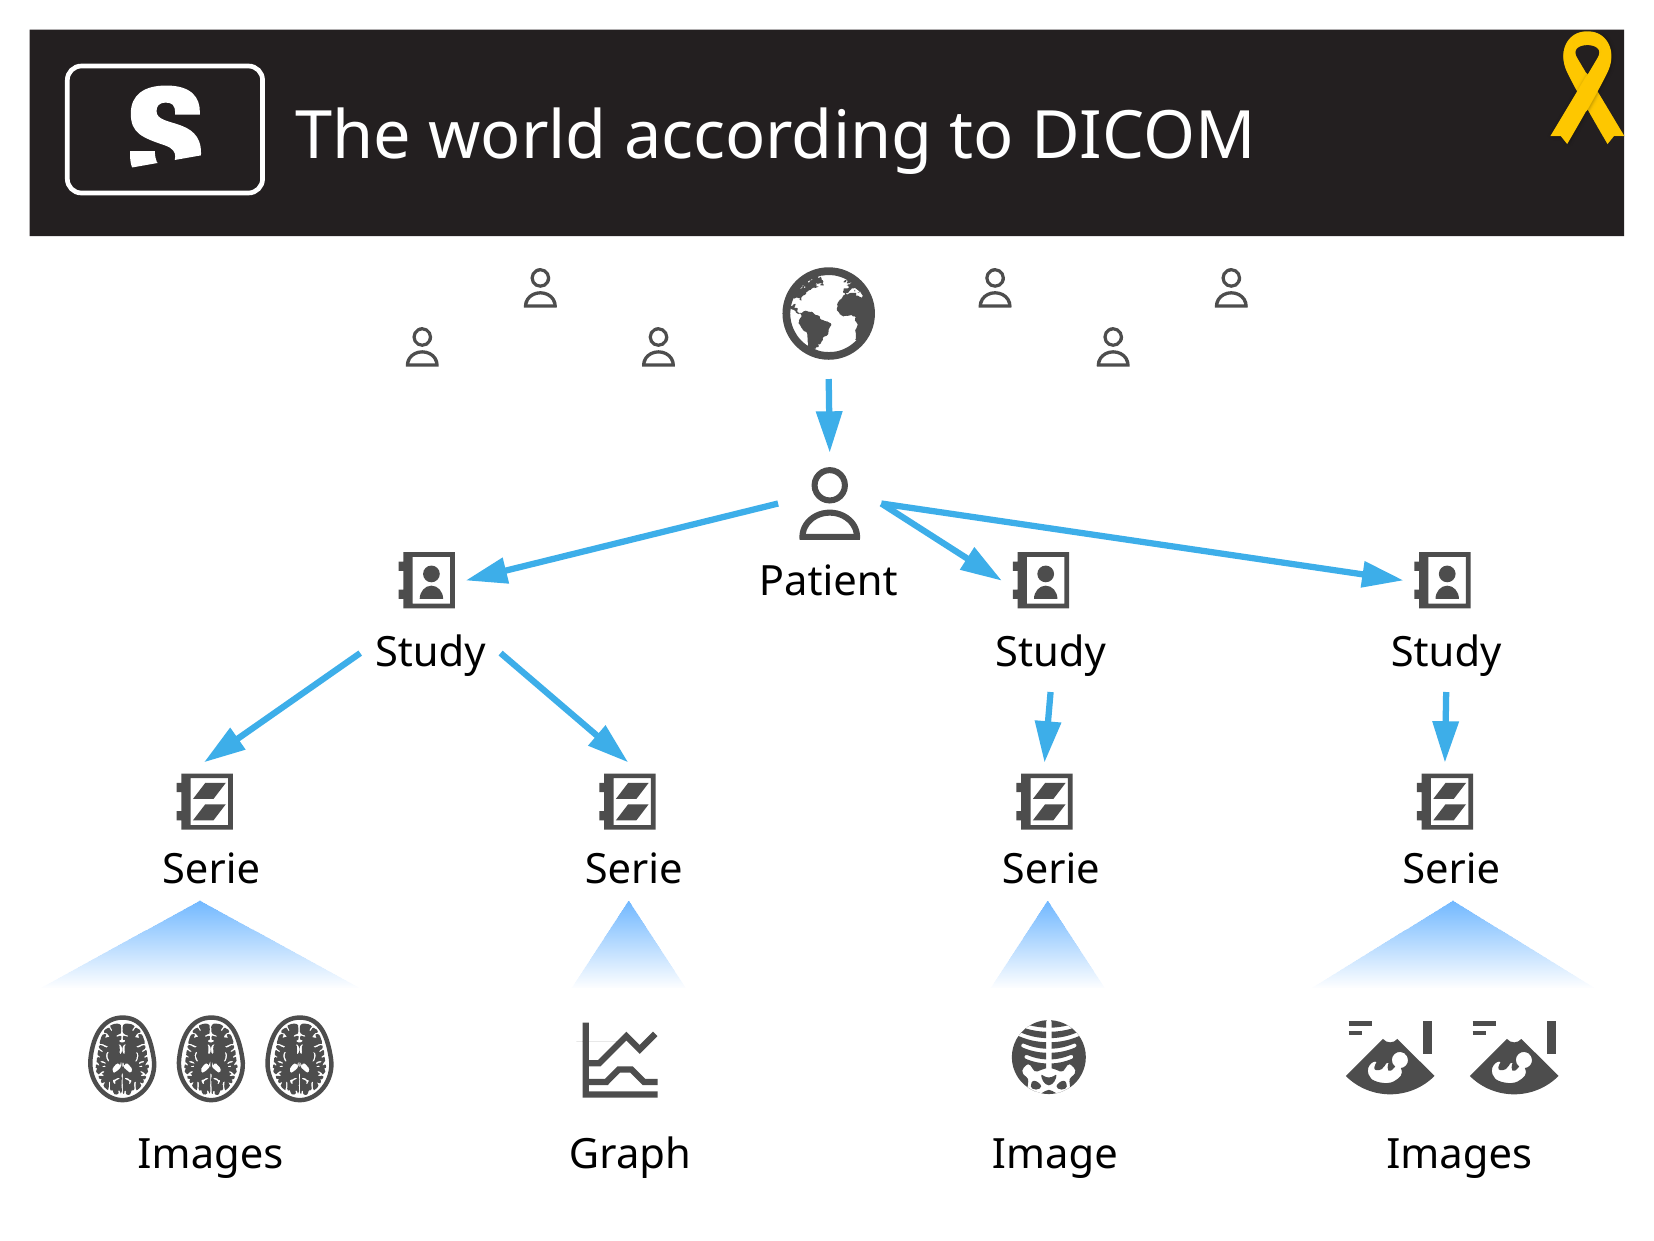

# The world according to DICOM
Patient
Study
Study
Study
Serie
Serie
Serie
Serie
Images
Graph
Image
Images